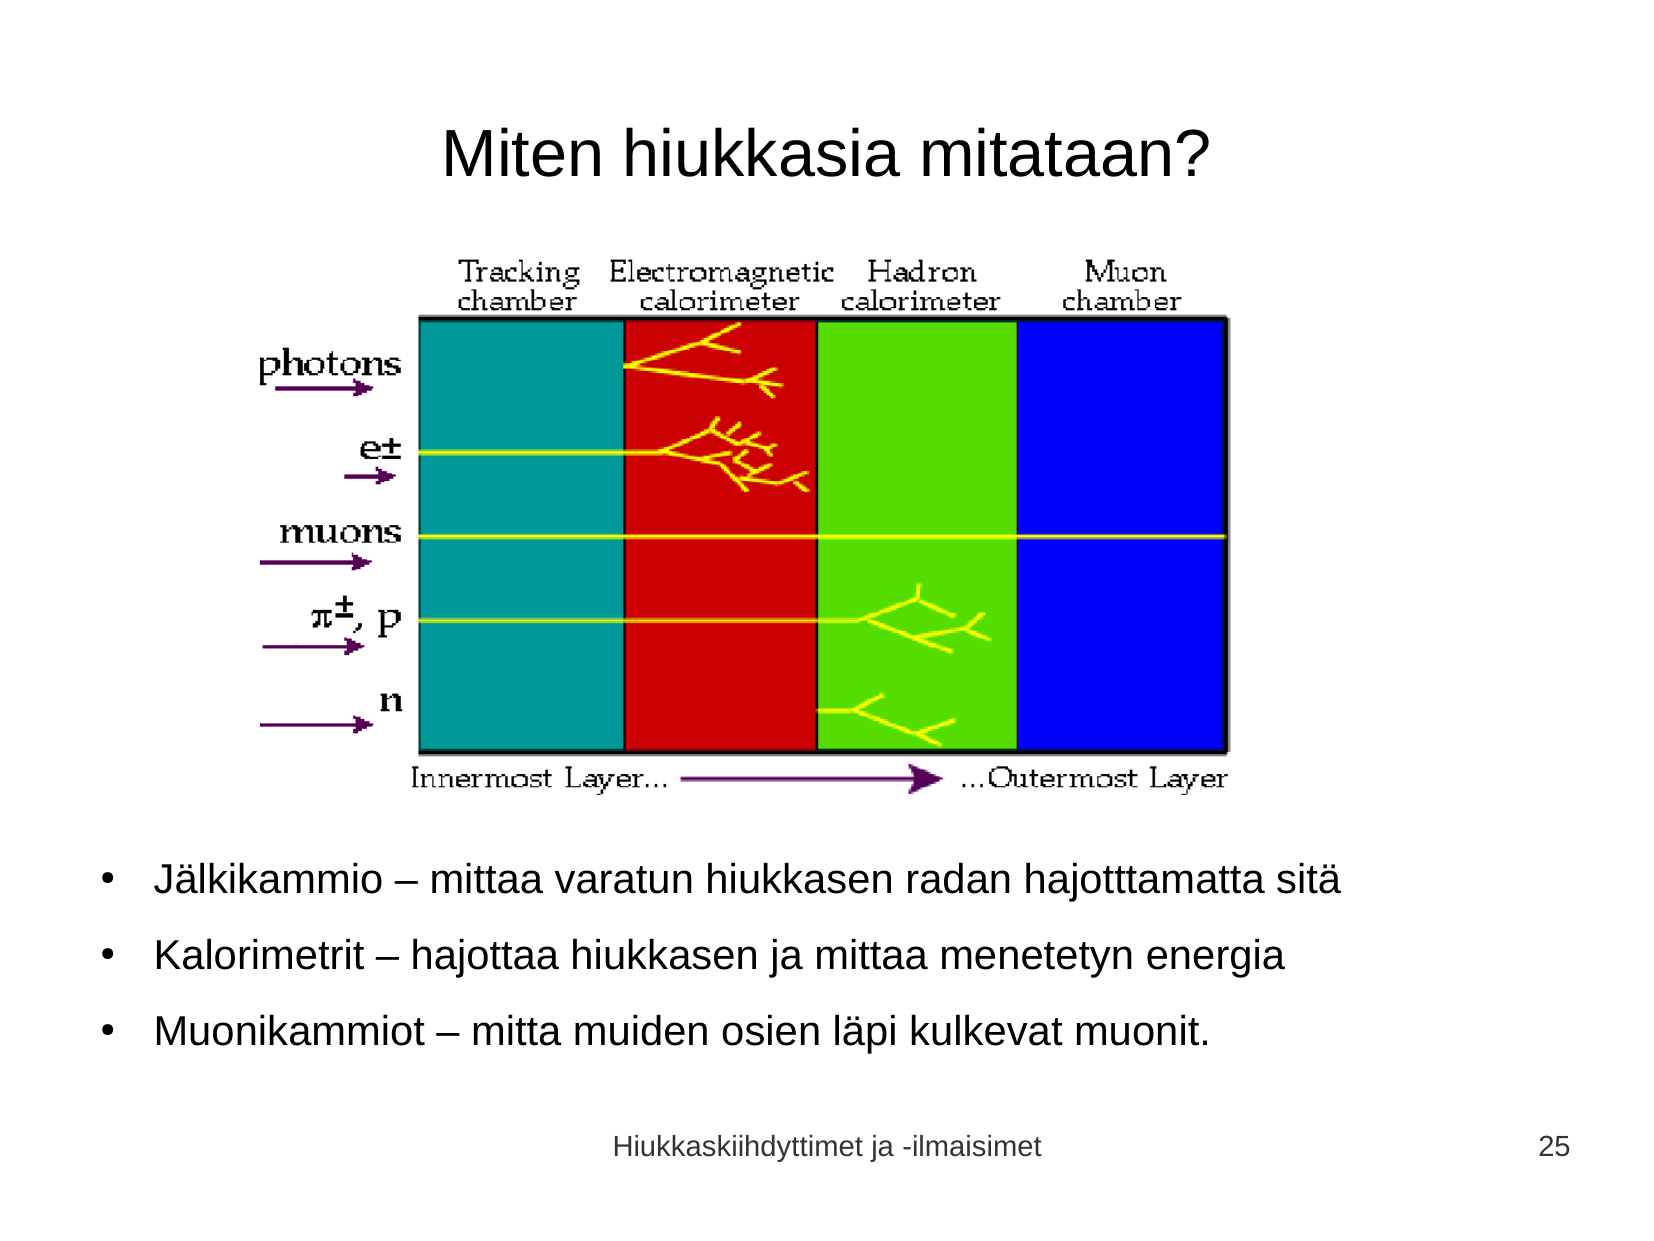

# Miten hiukkasia mitataan?
Jälkikammio – mittaa varatun hiukkasen radan hajotttamatta sitä
Kalorimetrit – hajottaa hiukkasen ja mittaa menetetyn energia
Muonikammiot – mitta muiden osien läpi kulkevat muonit.
Hiukkaskiihdyttimet ja -ilmaisimet
25